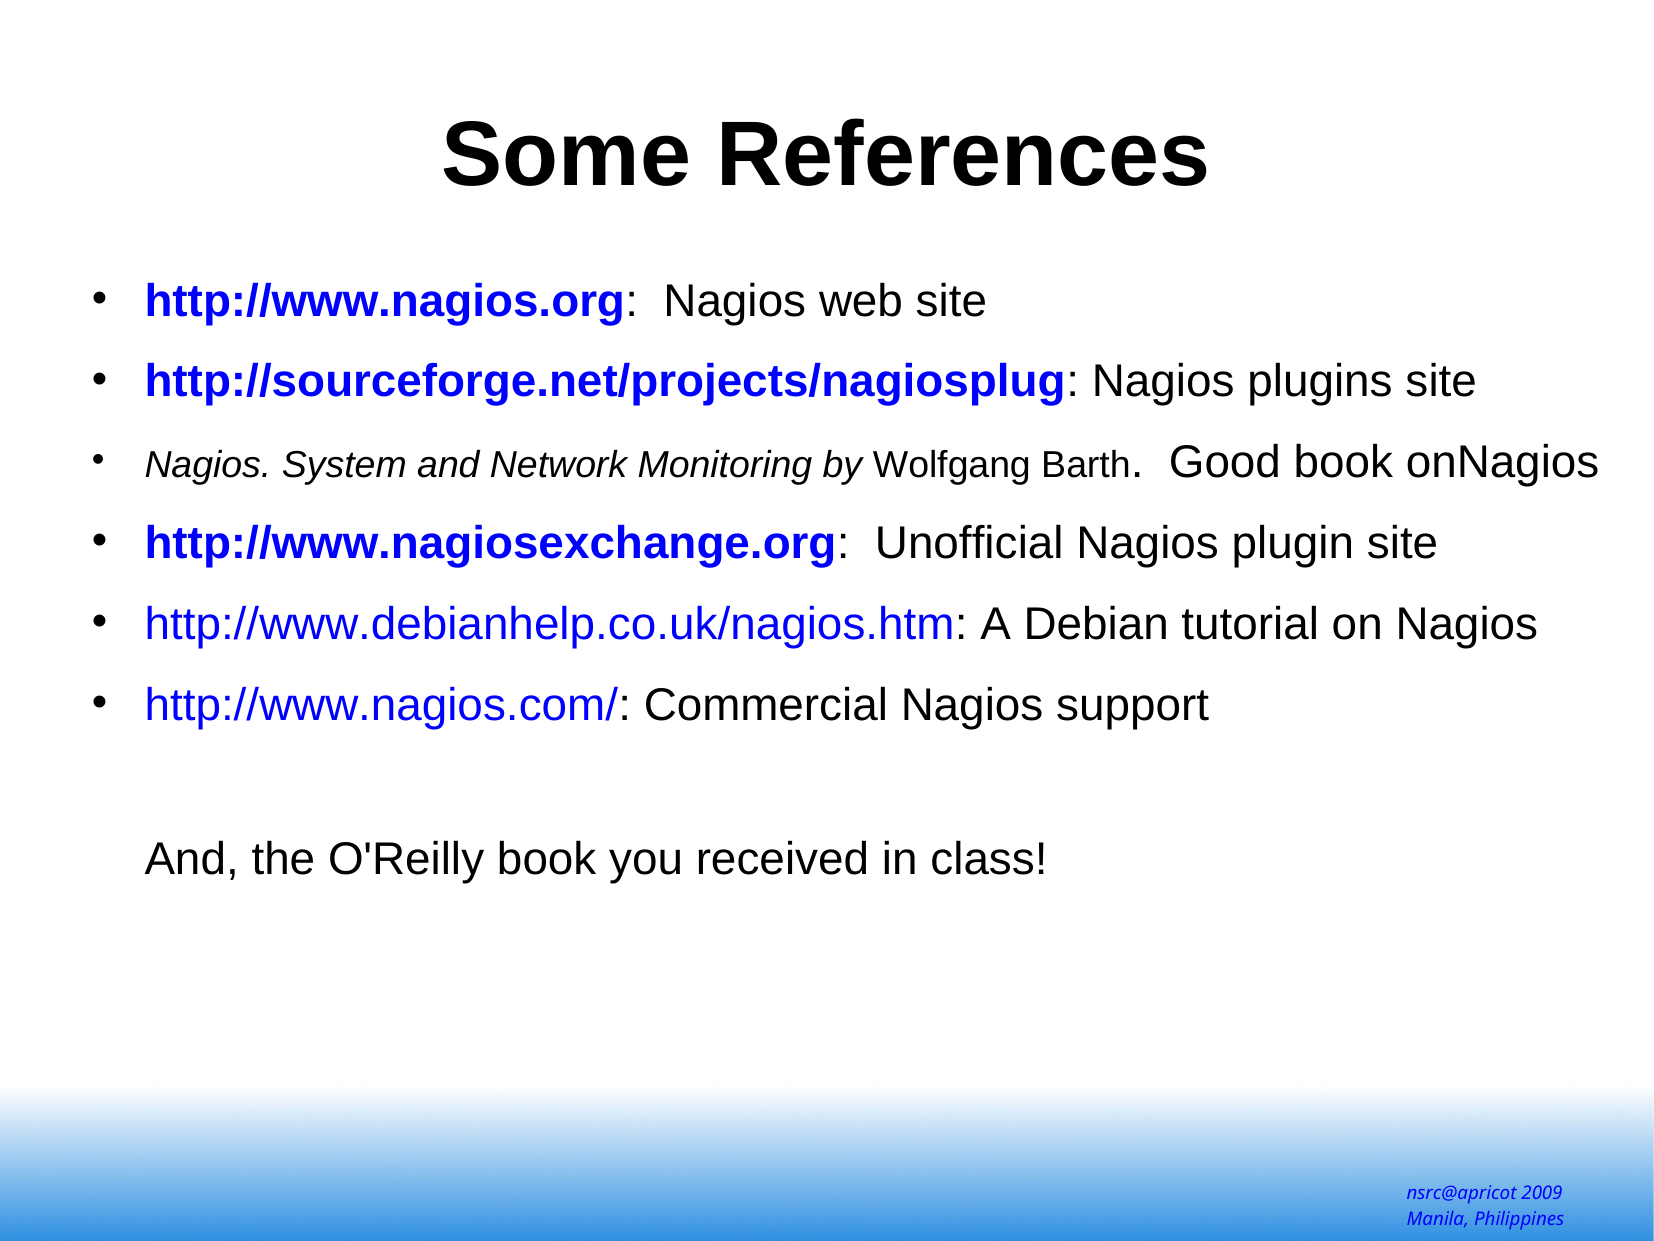

# Some References
http://www.nagios.org: Nagios web site
http://sourceforge.net/projects/nagiosplug: Nagios plugins site
Nagios. System and Network Monitoring by Wolfgang Barth. Good book onNagios
http://www.nagiosexchange.org: Unofficial Nagios plugin site
http://www.debianhelp.co.uk/nagios.htm: A Debian tutorial on Nagios
http://www.nagios.com/: Commercial Nagios support
And, the O'Reilly book you received in class!